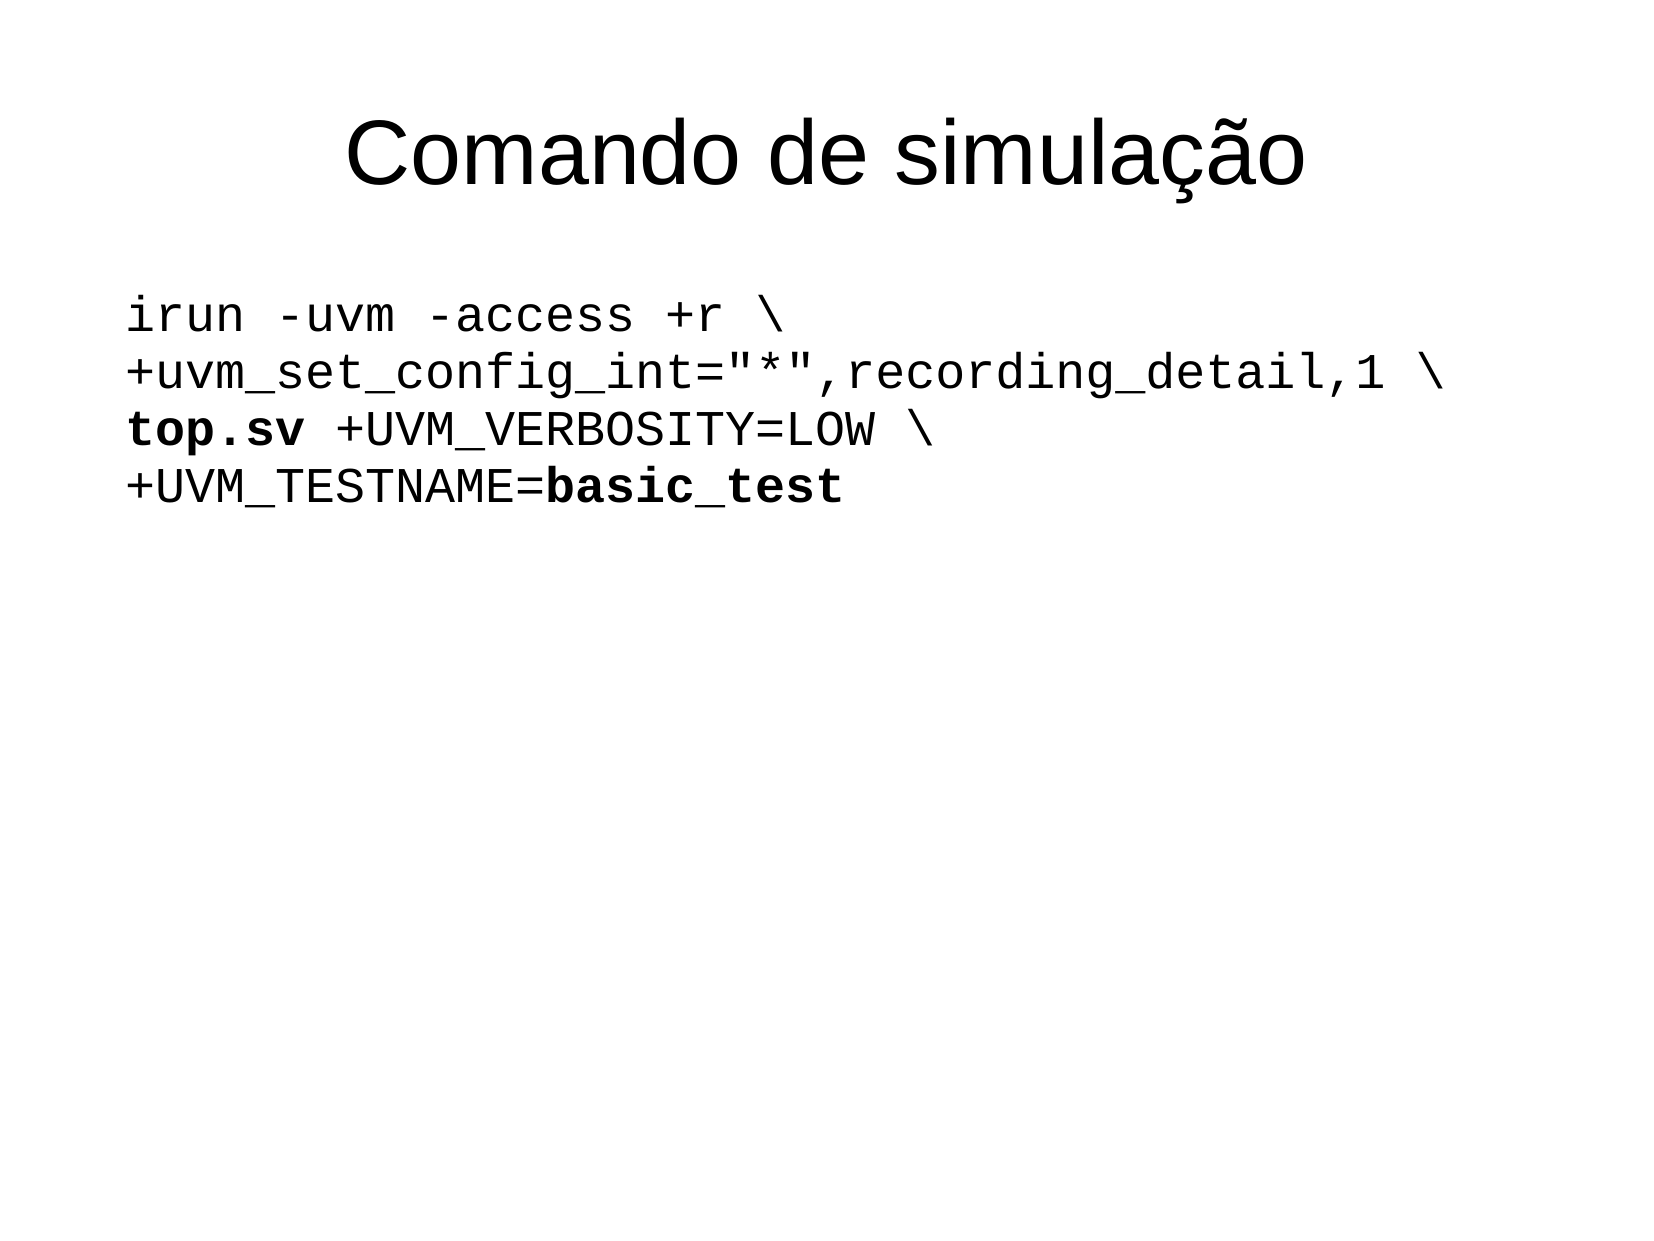

# Comando de simulação
irun -uvm -access +r \
+uvm_set_config_int="*",recording_detail,1 \
top.sv +UVM_VERBOSITY=LOW \
+UVM_TESTNAME=basic_test